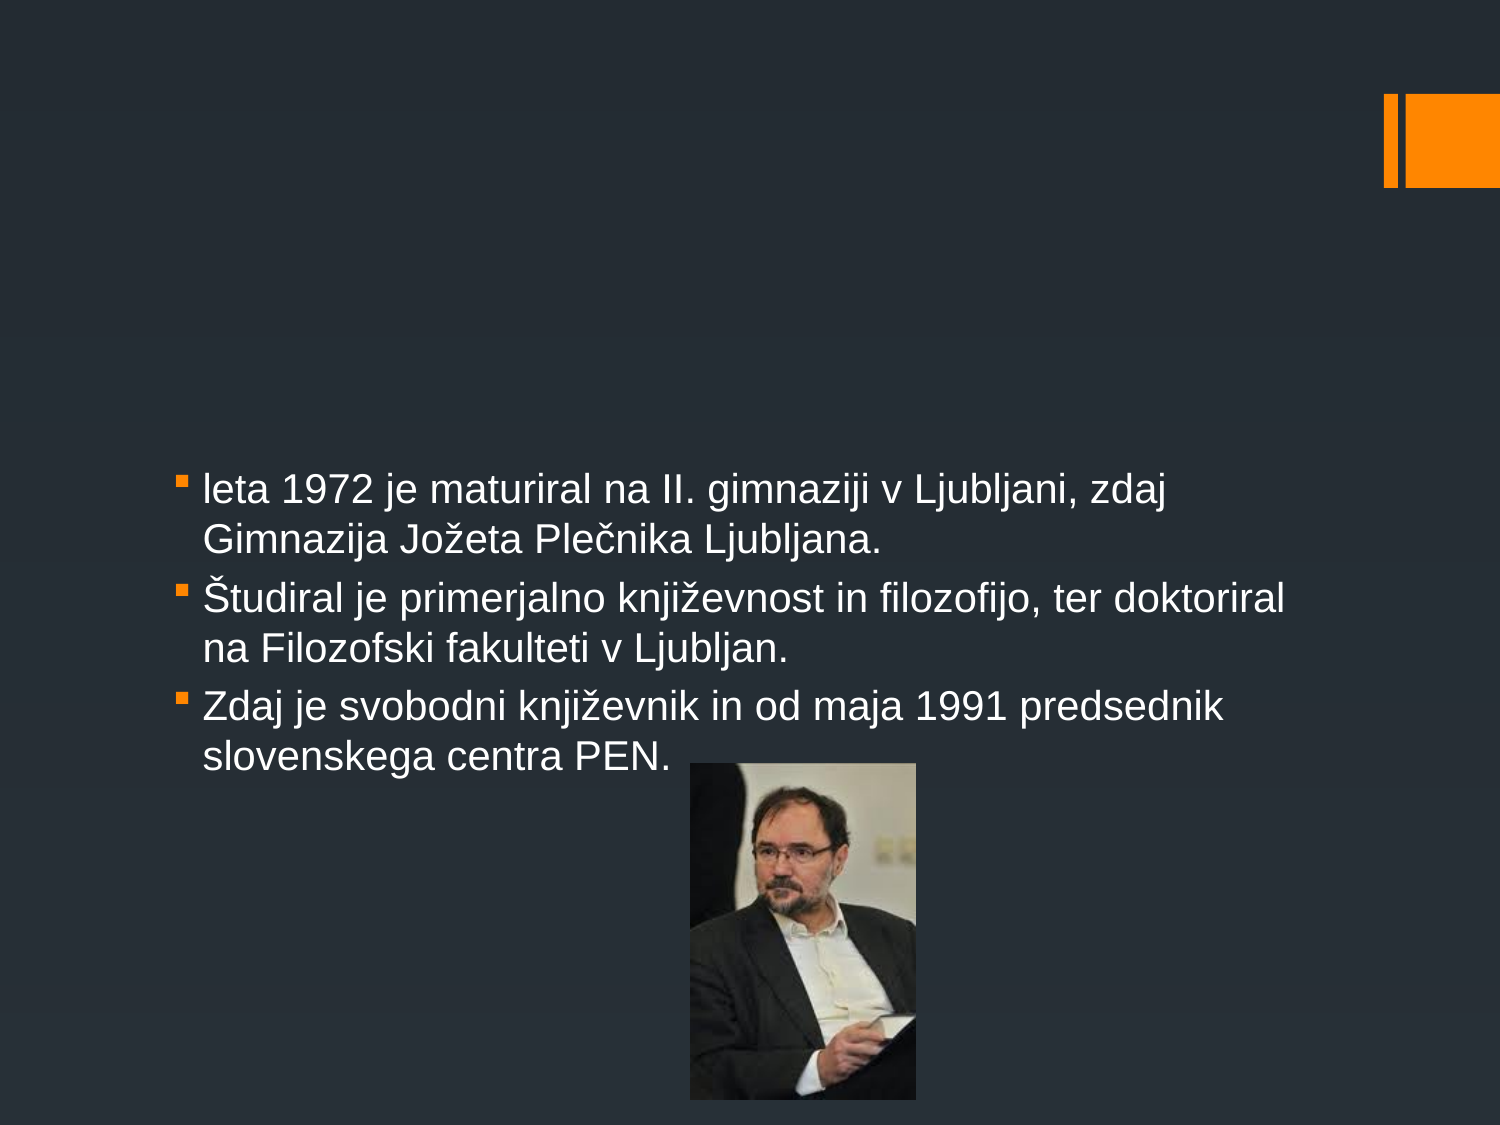

#
leta 1972 je maturiral na II. gimnaziji v Ljubljani, zdaj Gimnazija Jožeta Plečnika Ljubljana.
Študiral je primerjalno književnost in filozofijo, ter doktoriral na Filozofski fakulteti v Ljubljan.
Zdaj je svobodni književnik in od maja 1991 predsednik slovenskega centra PEN.